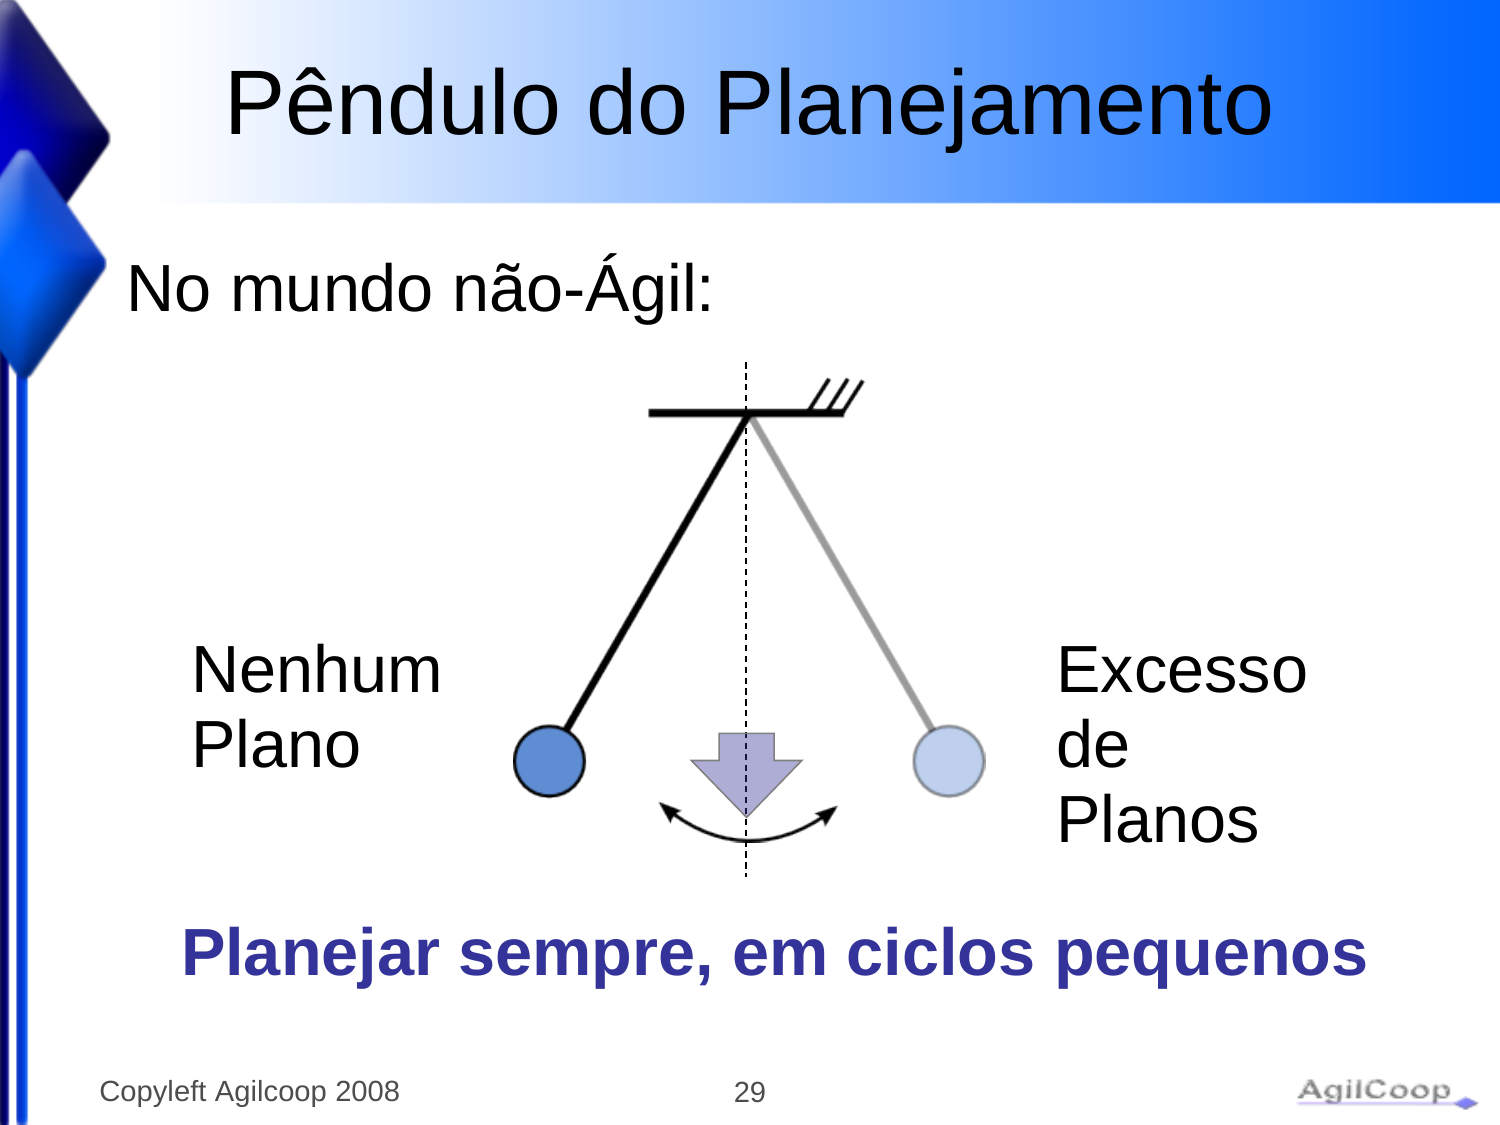

# Pêndulo do Planejamento
No mundo não-Ágil:
Nenhum
Plano
Excesso de
Planos
Planejar sempre, em ciclos pequenos
29